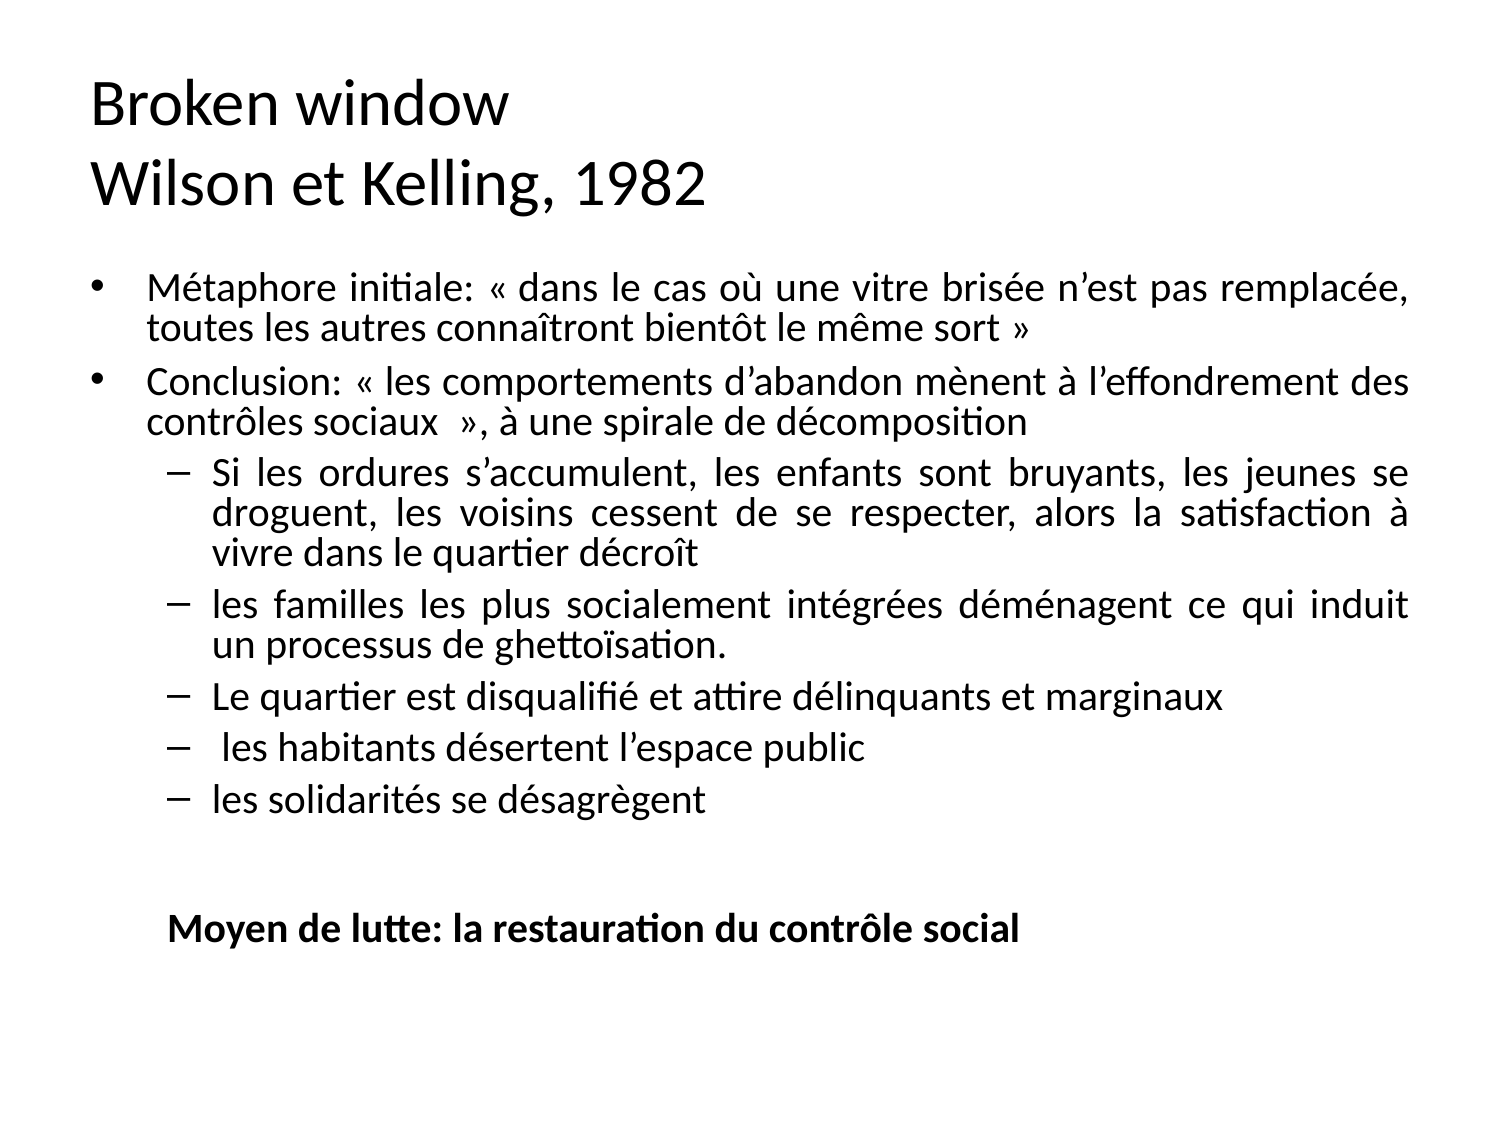

# Broken window Wilson et Kelling, 1982
Métaphore initiale: « dans le cas où une vitre brisée n’est pas remplacée, toutes les autres connaîtront bientôt le même sort »
Conclusion: « les comportements d’abandon mènent à l’effondrement des contrôles sociaux  », à une spirale de décomposition
Si les ordures s’accumulent, les enfants sont bruyants, les jeunes se droguent, les voisins cessent de se respecter, alors la satisfaction à vivre dans le quartier décroît
les familles les plus socialement intégrées déménagent ce qui induit un processus de ghettoïsation.
Le quartier est disqualifié et attire délinquants et marginaux
 les habitants désertent l’espace public
les solidarités se désagrègent
Moyen de lutte: la restauration du contrôle social